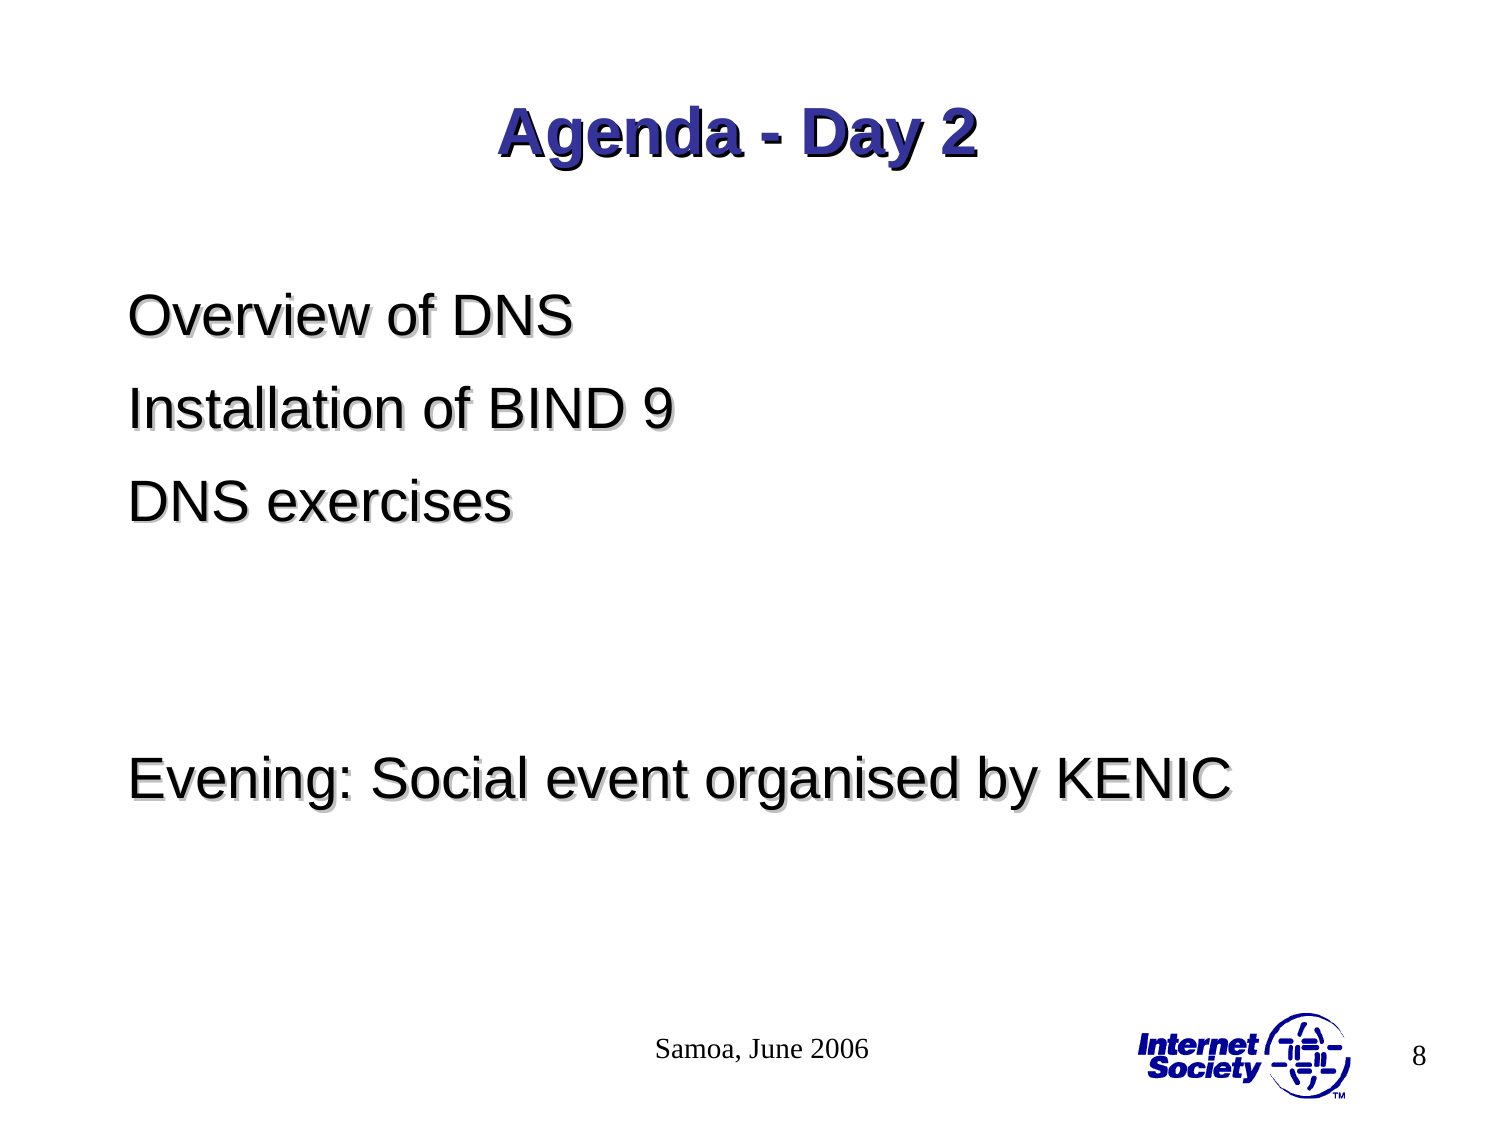

# Agenda - Day 2
Overview of DNS
Installation of BIND 9
DNS exercises
Evening: Social event organised by KENIC